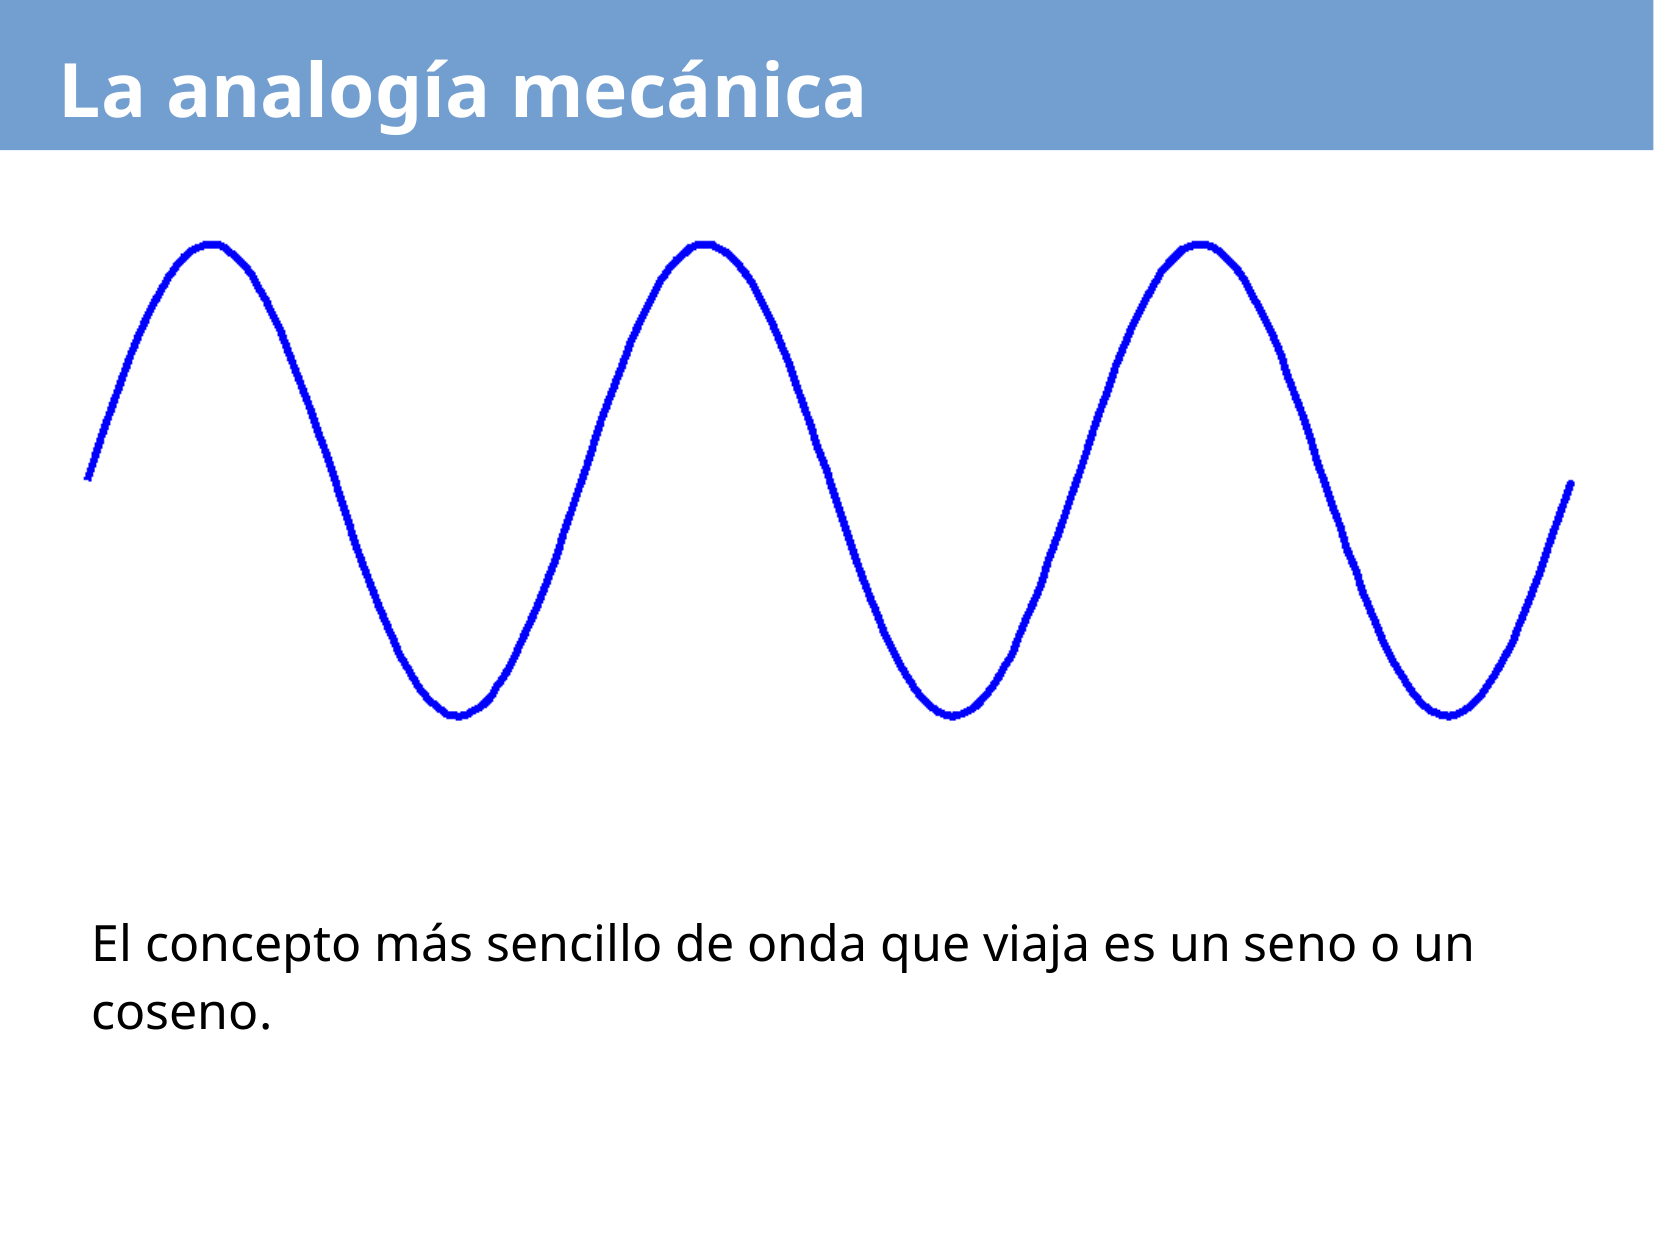

La analogía mecánica
El concepto más sencillo de onda que viaja es un seno o un coseno.